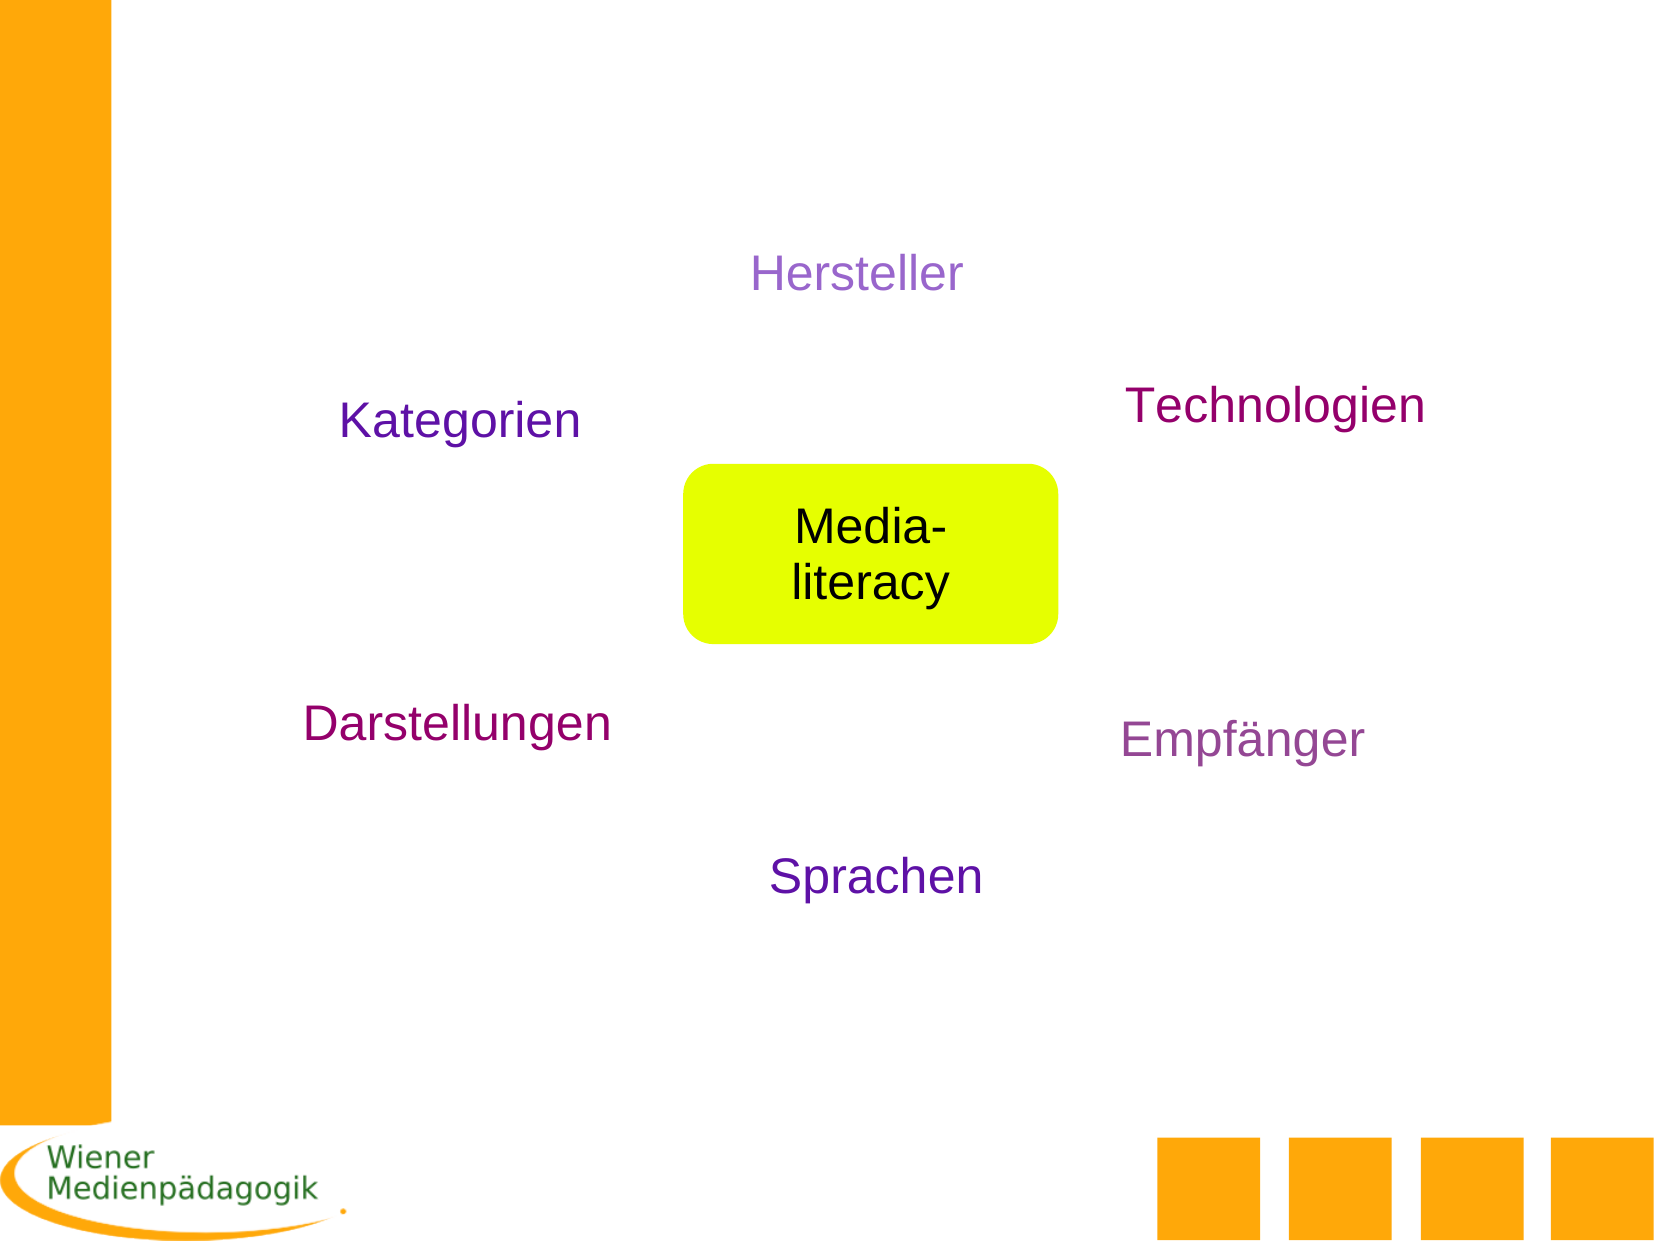

Hersteller
Technologien
Kategorien
Media-
literacy
Darstellungen
Empfänger
Sprachen